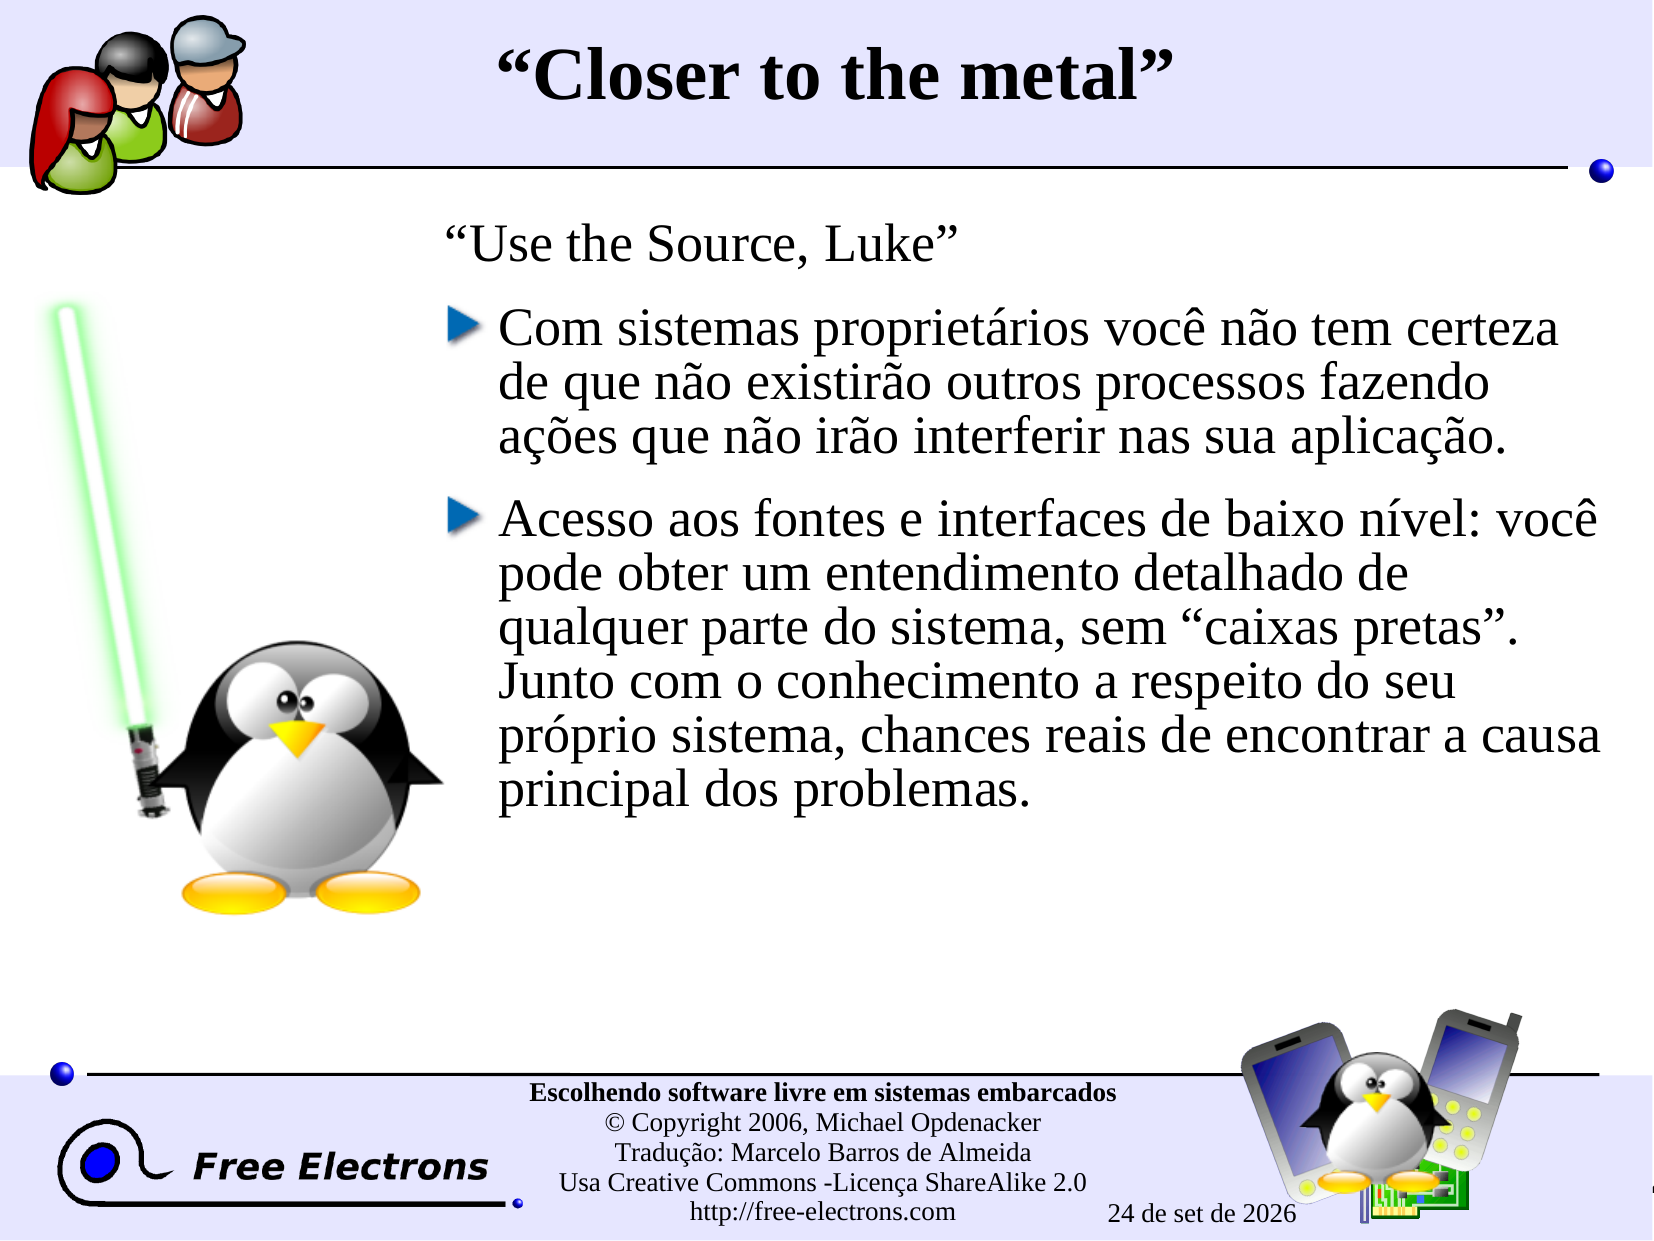

# “Closer to the metal”
“Use the Source, Luke”
Com sistemas proprietários você não tem certeza de que não existirão outros processos fazendo ações que não irão interferir nas sua aplicação.
Acesso aos fontes e interfaces de baixo nível: você pode obter um entendimento detalhado de qualquer parte do sistema, sem “caixas pretas”. Junto com o conhecimento a respeito do seu próprio sistema, chances reais de encontrar a causa principal dos problemas.